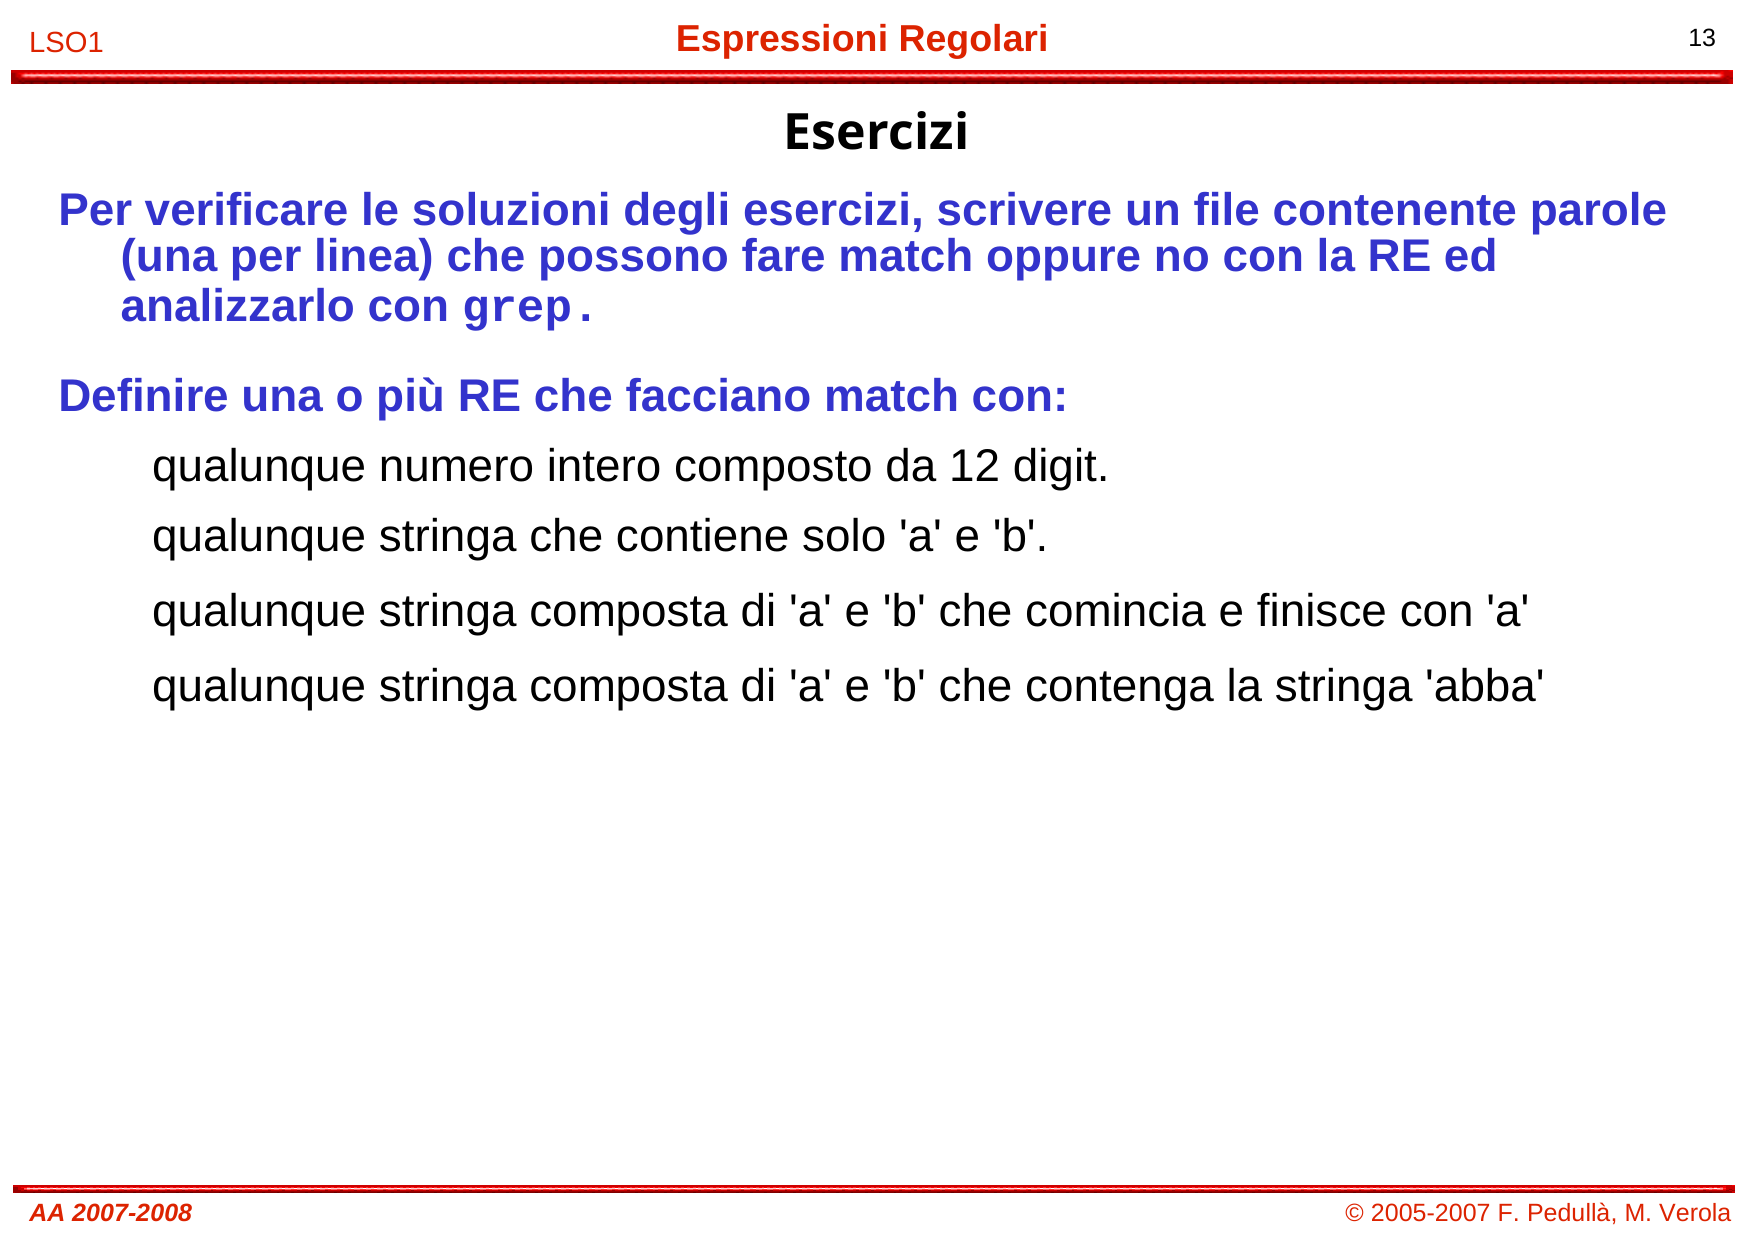

# Esercizi
Per verificare le soluzioni degli esercizi, scrivere un file contenente parole (una per linea) che possono fare match oppure no con la RE ed analizzarlo con grep.
Definire una o più RE che facciano match con:
qualunque numero intero composto da 12 digit.
qualunque stringa che contiene solo 'a' e 'b'.
qualunque stringa composta di 'a' e 'b' che comincia e finisce con 'a'
qualunque stringa composta di 'a' e 'b' che contenga la stringa 'abba'